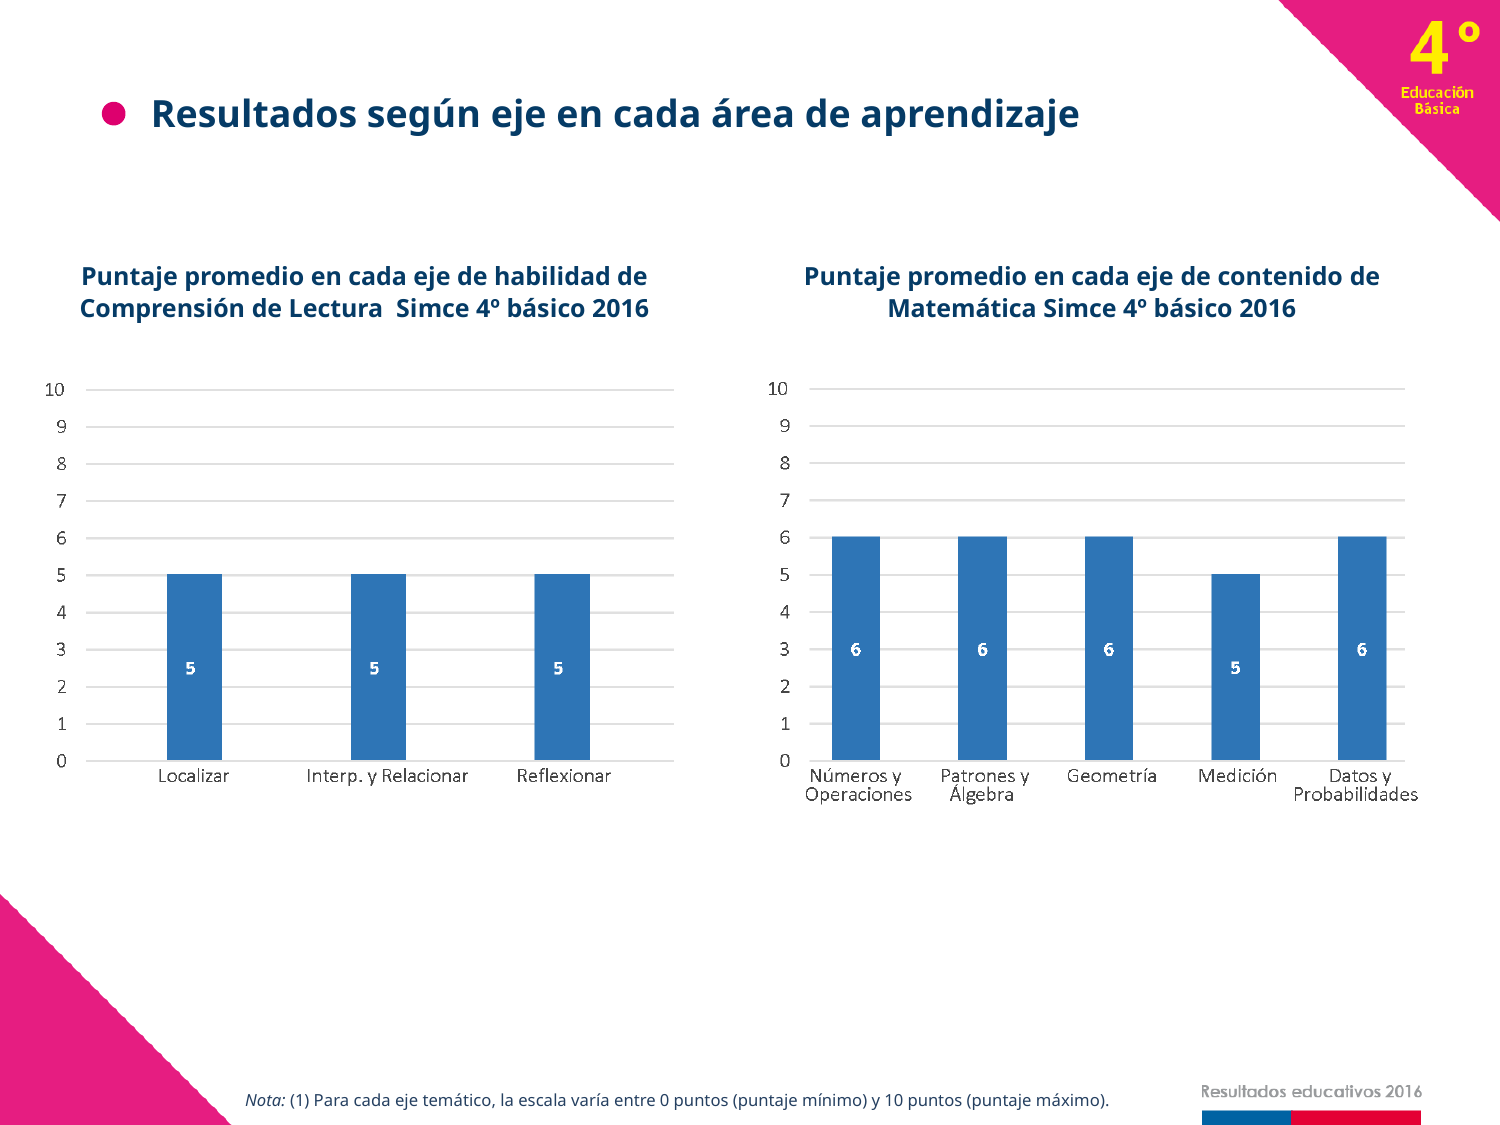

Resultados según eje en cada área de aprendizaje
Puntaje promedio en cada eje de habilidad de Comprensión de Lectura Simce 4º básico 2016
Puntaje promedio en cada eje de contenido de Matemática Simce 4º básico 2016
Nota: (1) Para cada eje temático, la escala varía entre 0 puntos (puntaje mínimo) y 10 puntos (puntaje máximo).